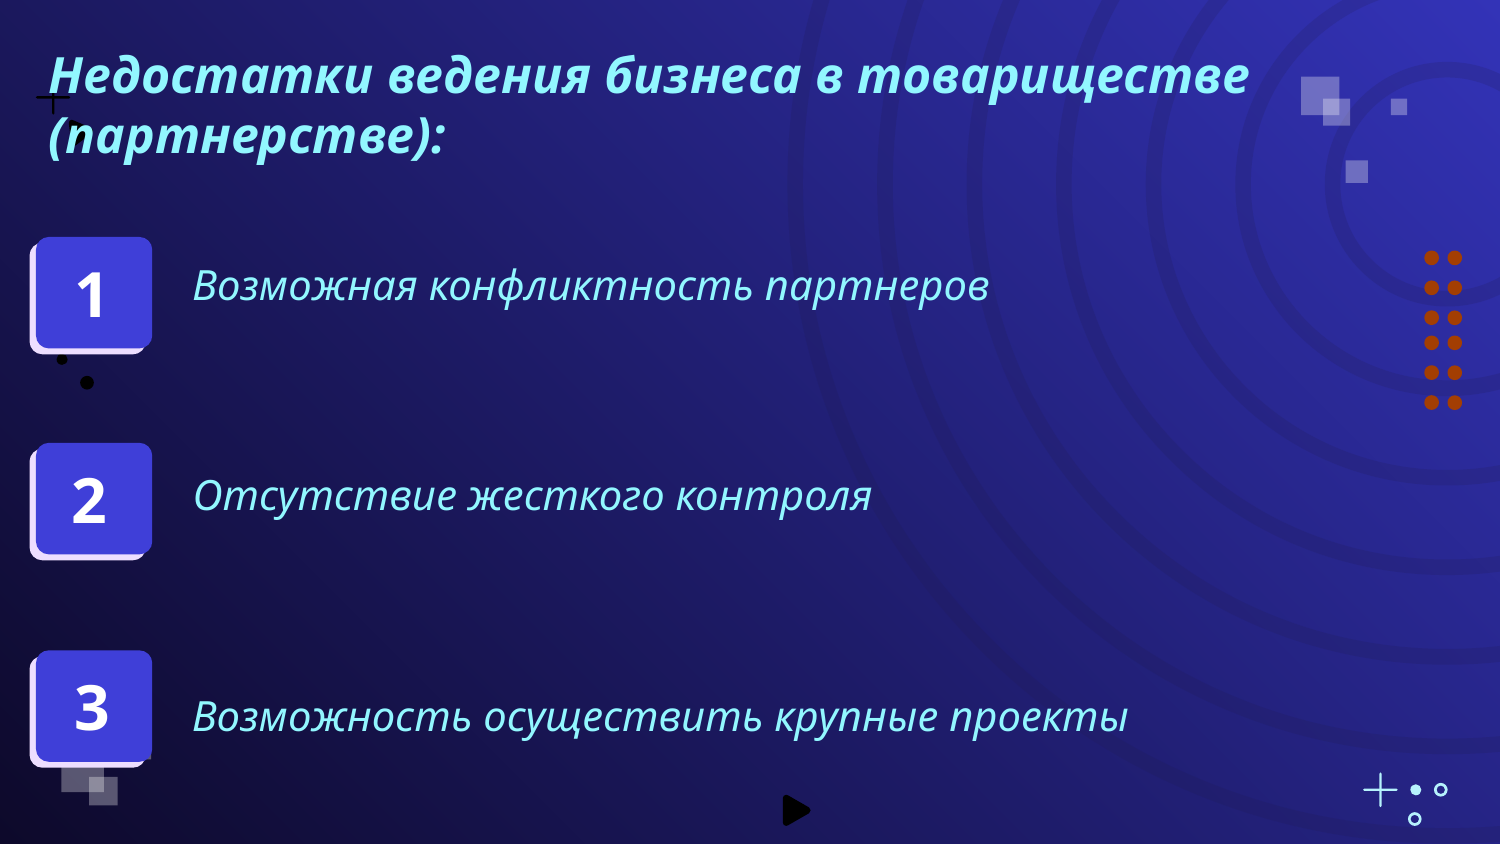

Недостатки ведения бизнеса в товариществе (партнерстве):
Возможная конфликтность партнеров
1
# Отсутствие жесткого контроля
2
3
Возможность осуществить крупные проекты